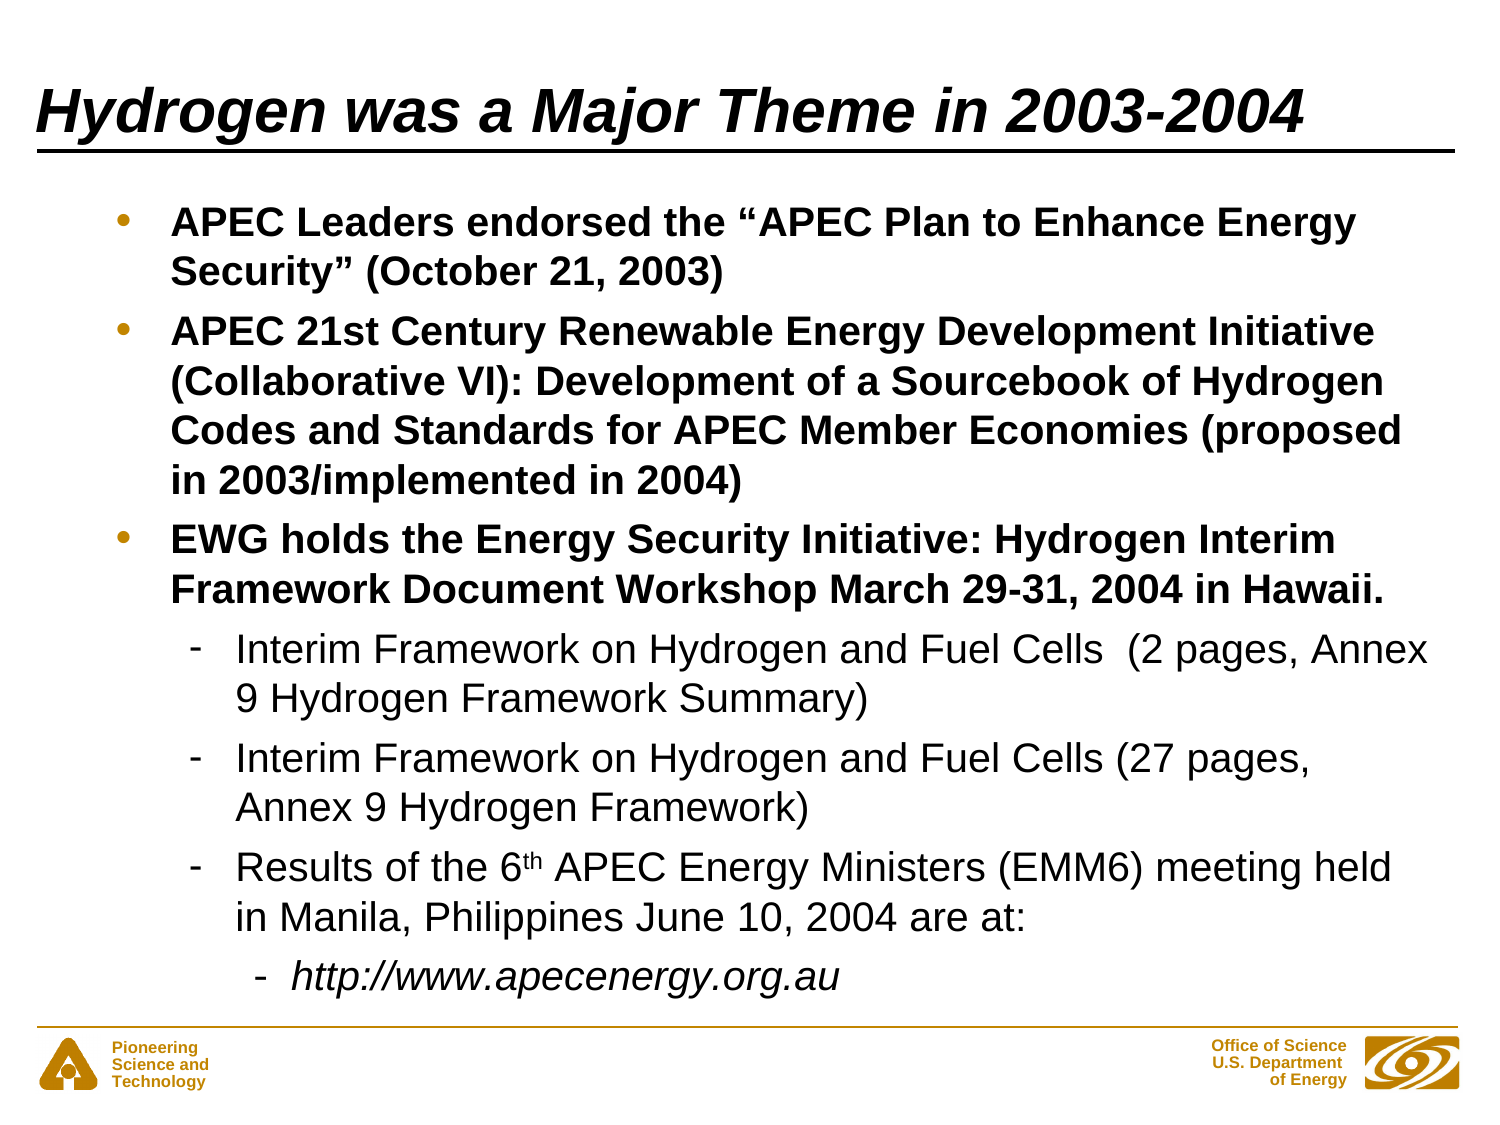

# Hydrogen was a Major Theme in 2003-2004
APEC Leaders endorsed the “APEC Plan to Enhance Energy Security” (October 21, 2003)
APEC 21st Century Renewable Energy Development Initiative (Collaborative VI): Development of a Sourcebook of Hydrogen Codes and Standards for APEC Member Economies (proposed in 2003/implemented in 2004)
EWG holds the Energy Security Initiative: Hydrogen Interim Framework Document Workshop March 29-31, 2004 in Hawaii.
Interim Framework on Hydrogen and Fuel Cells (2 pages, Annex 9 Hydrogen Framework Summary)
Interim Framework on Hydrogen and Fuel Cells (27 pages, Annex 9 Hydrogen Framework)
Results of the 6th APEC Energy Ministers (EMM6) meeting held in Manila, Philippines June 10, 2004 are at:
http://www.apecenergy.org.au